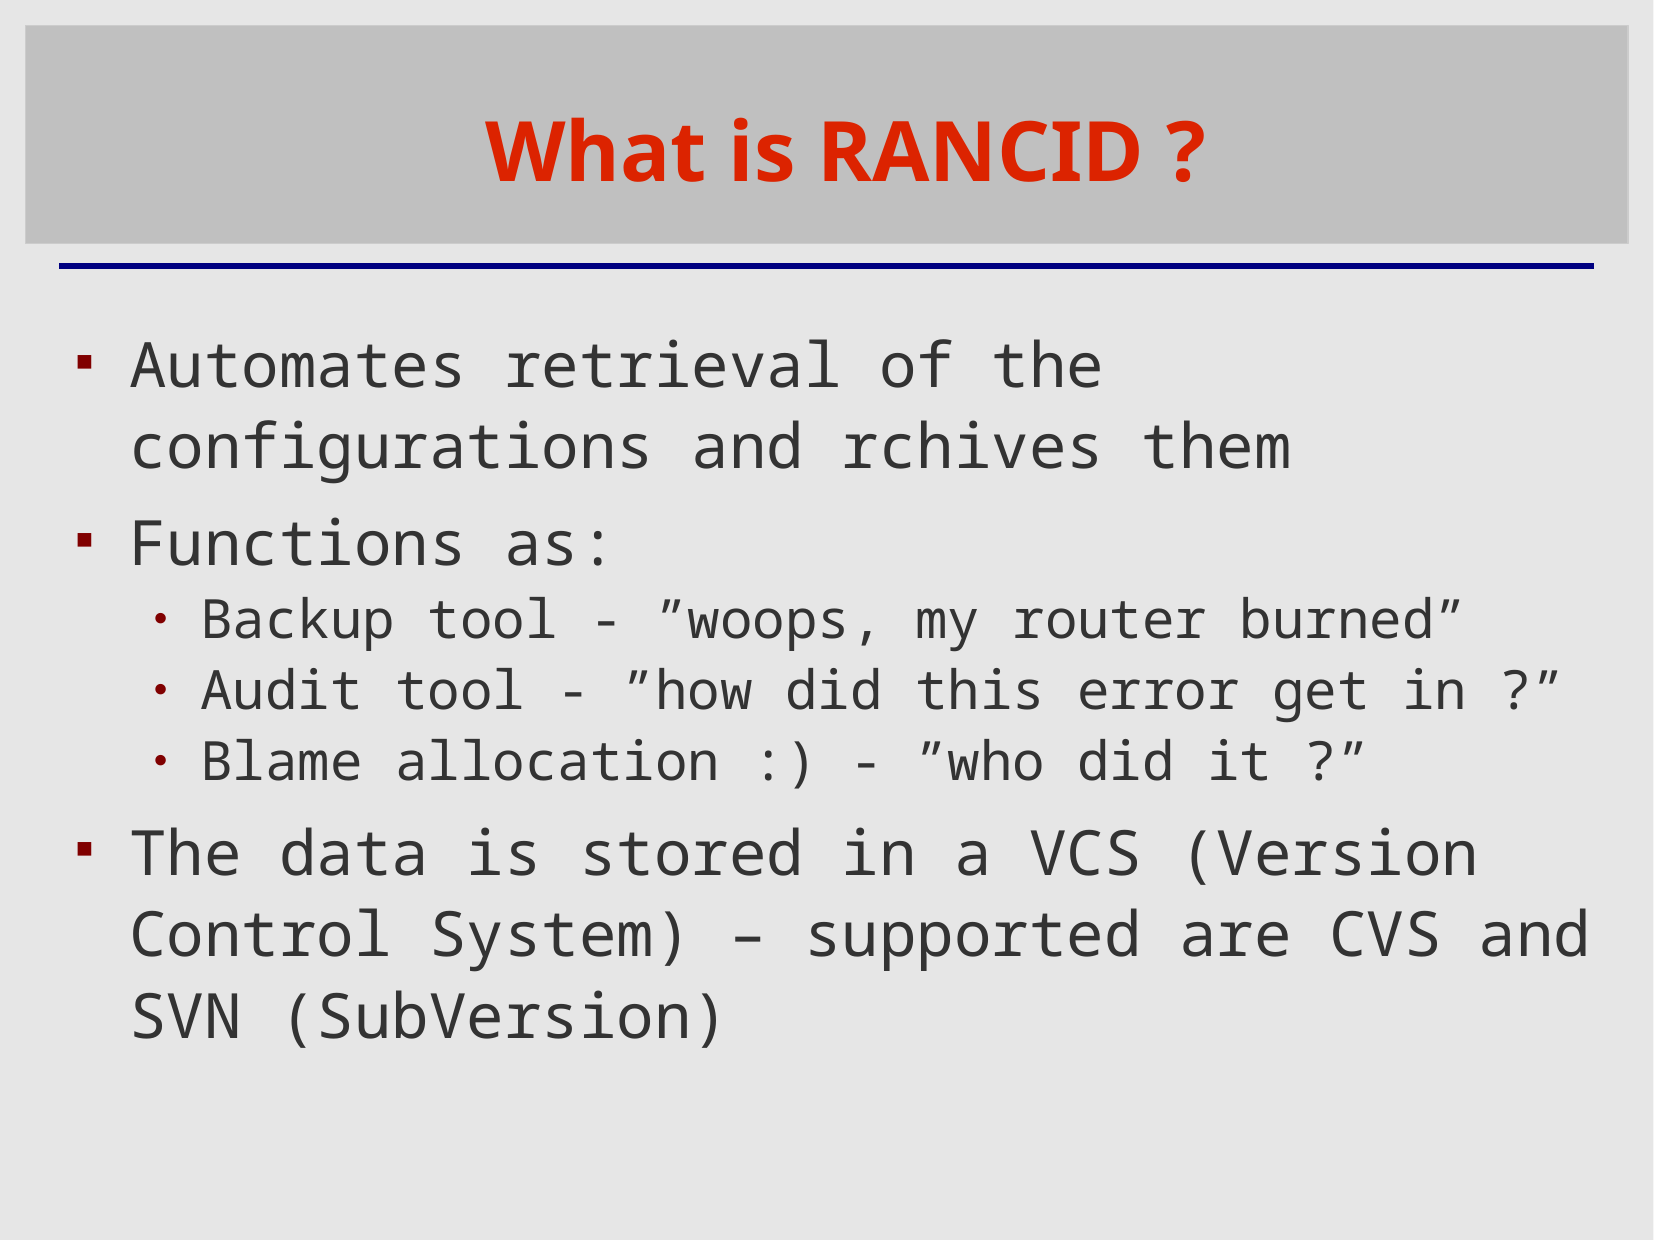

# What is RANCID ?
Automates retrieval of the configurations and rchives them
Functions as:
Backup tool - ”woops, my router burned”
Audit tool - ”how did this error get in ?”
Blame allocation :) - ”who did it ?”
The data is stored in a VCS (Version Control System) – supported are CVS and SVN (SubVersion)